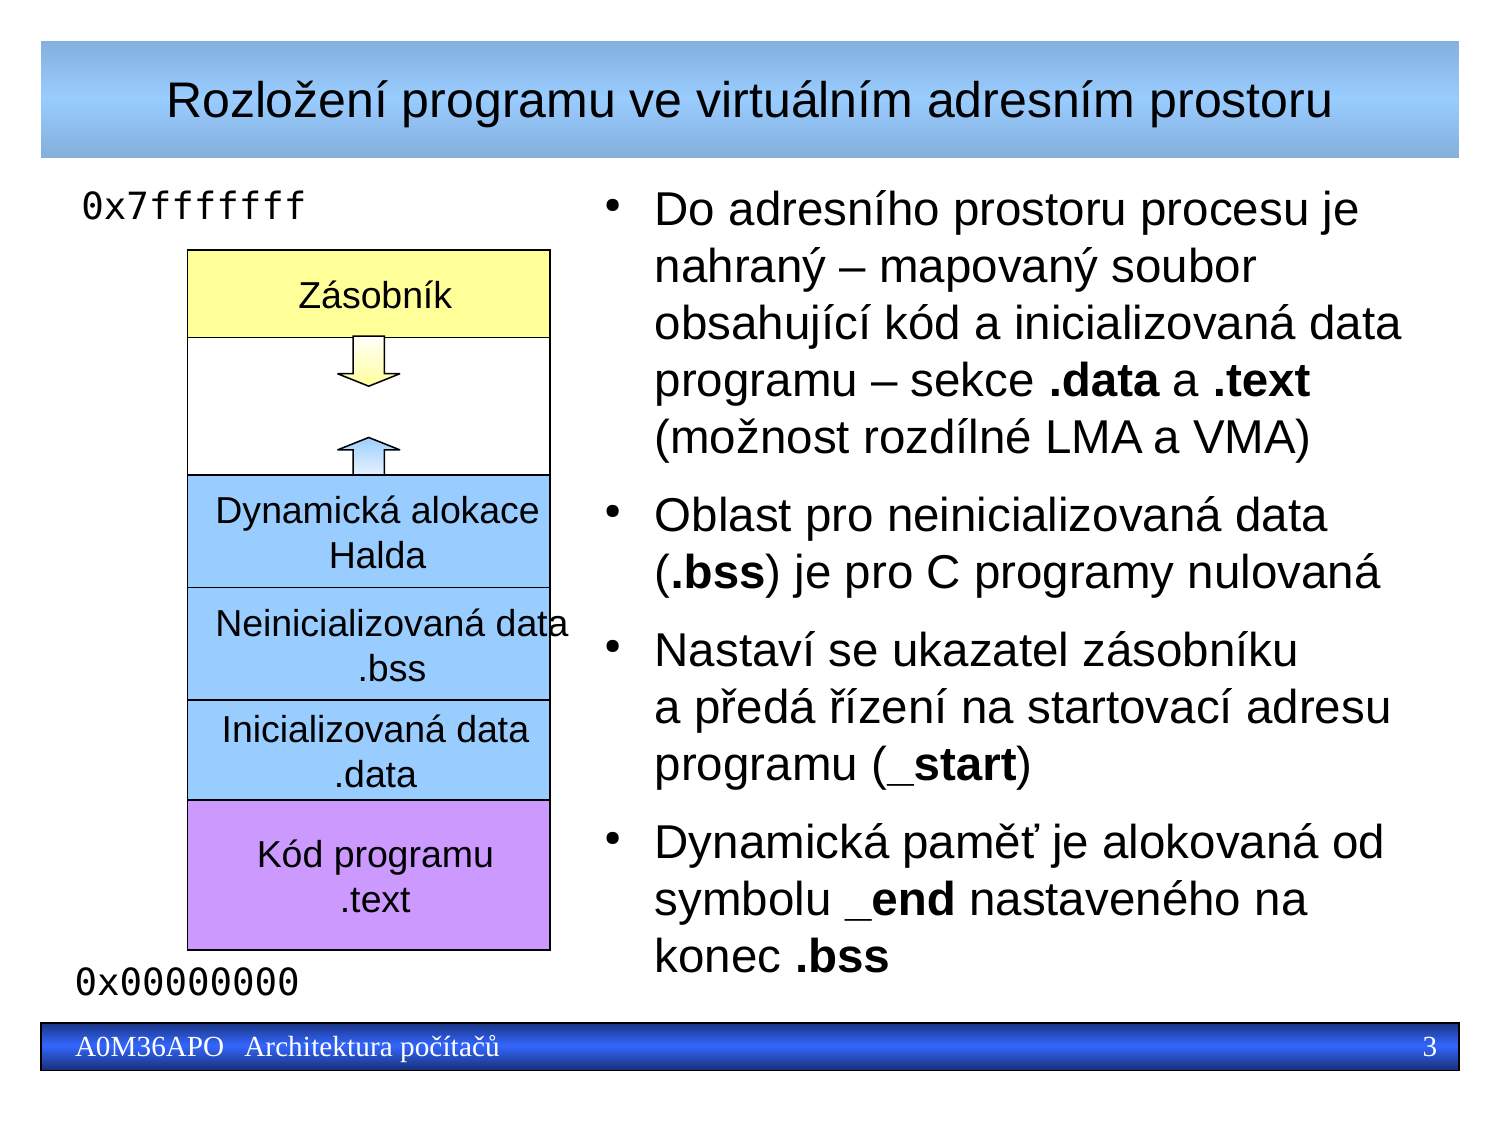

# Rozložení programu ve virtuálním adresním prostoru
0x7fffffff
Do adresního prostoru procesu je nahraný – mapovaný soubor obsahující kód a inicializovaná data programu – sekce .data a .text (možnost rozdílné LMA a VMA)
Oblast pro neinicializovaná data (.bss) je pro C programy nulovaná
Nastaví se ukazatel zásobníku a předá řízení na startovací adresu programu (_start)
Dynamická paměť je alokovaná od symbolu _end nastaveného na konec .bss
Zásobník
Dynamická alokace
Halda
Neinicializovaná data
.bss
Inicializovaná data
.data
Kód programu
.text
0x00000000
A0M36APO Architektura počítačů
3